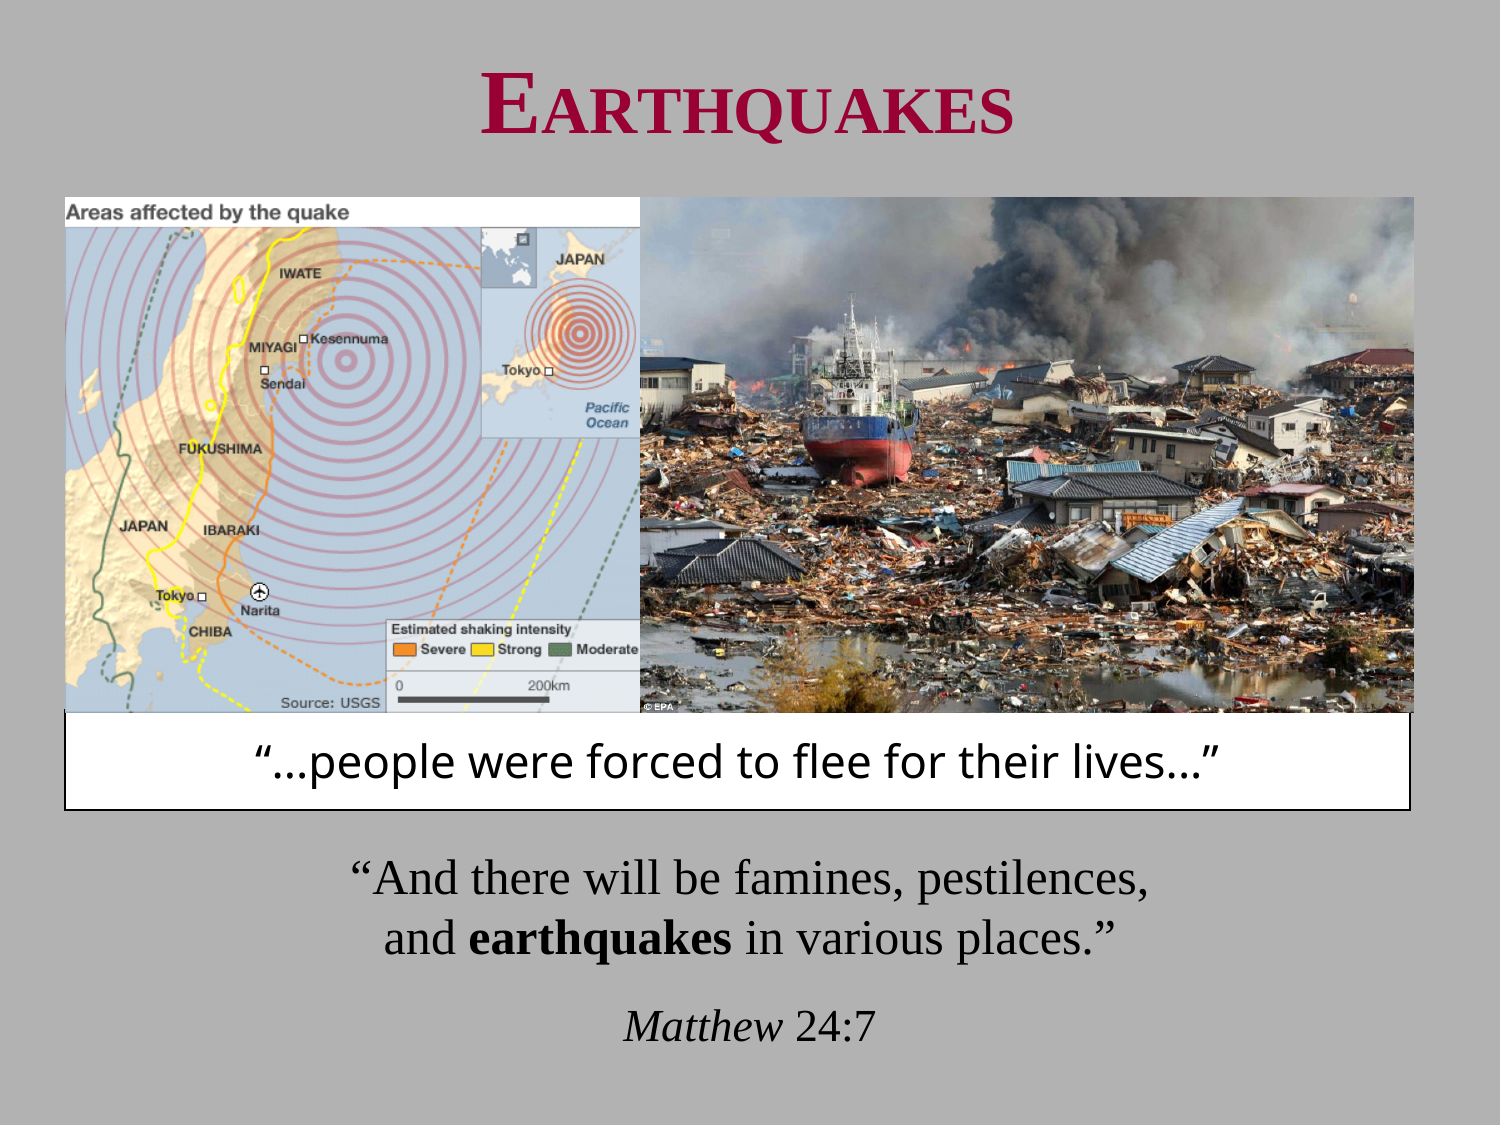

EARTHQUAKES
“...people were forced to flee for their lives...”
“And there will be famines, pestilences,
and earthquakes in various places.”
Matthew 24:7